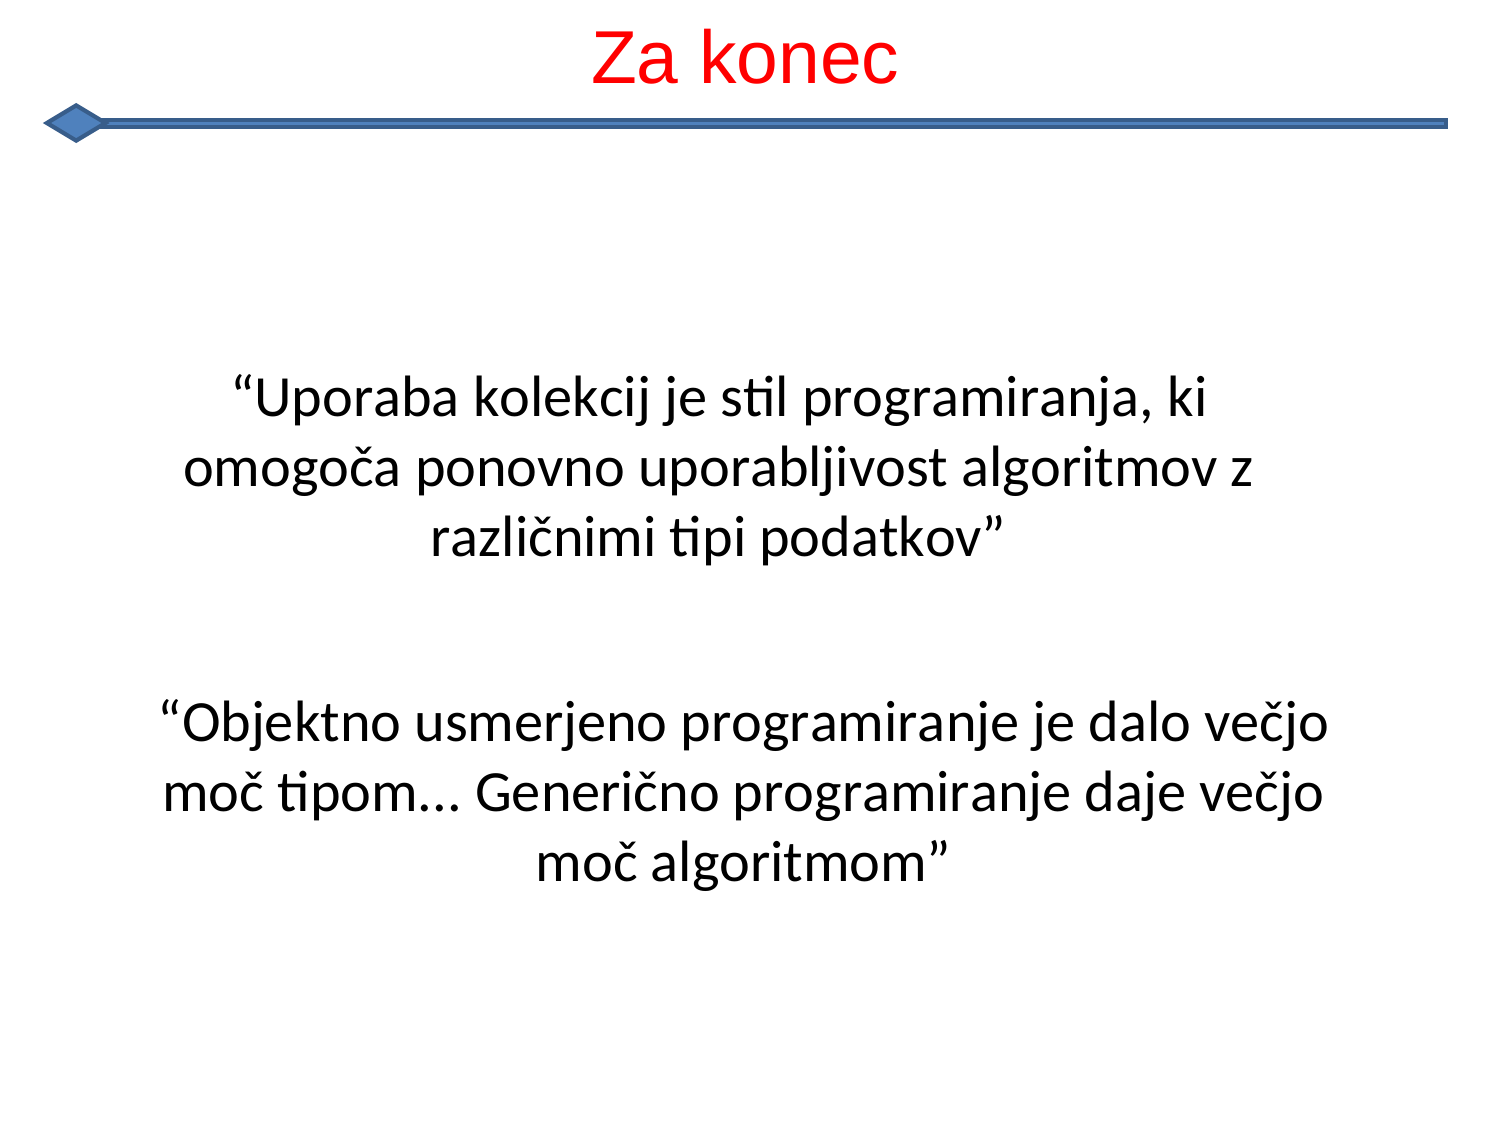

# Za konec
“Uporaba kolekcij je stil programiranja, ki omogoča ponovno uporabljivost algoritmov z različnimi tipi podatkov”
“Objektno usmerjeno programiranje je dalo večjo moč tipom... Generično programiranje daje večjo moč algoritmom”